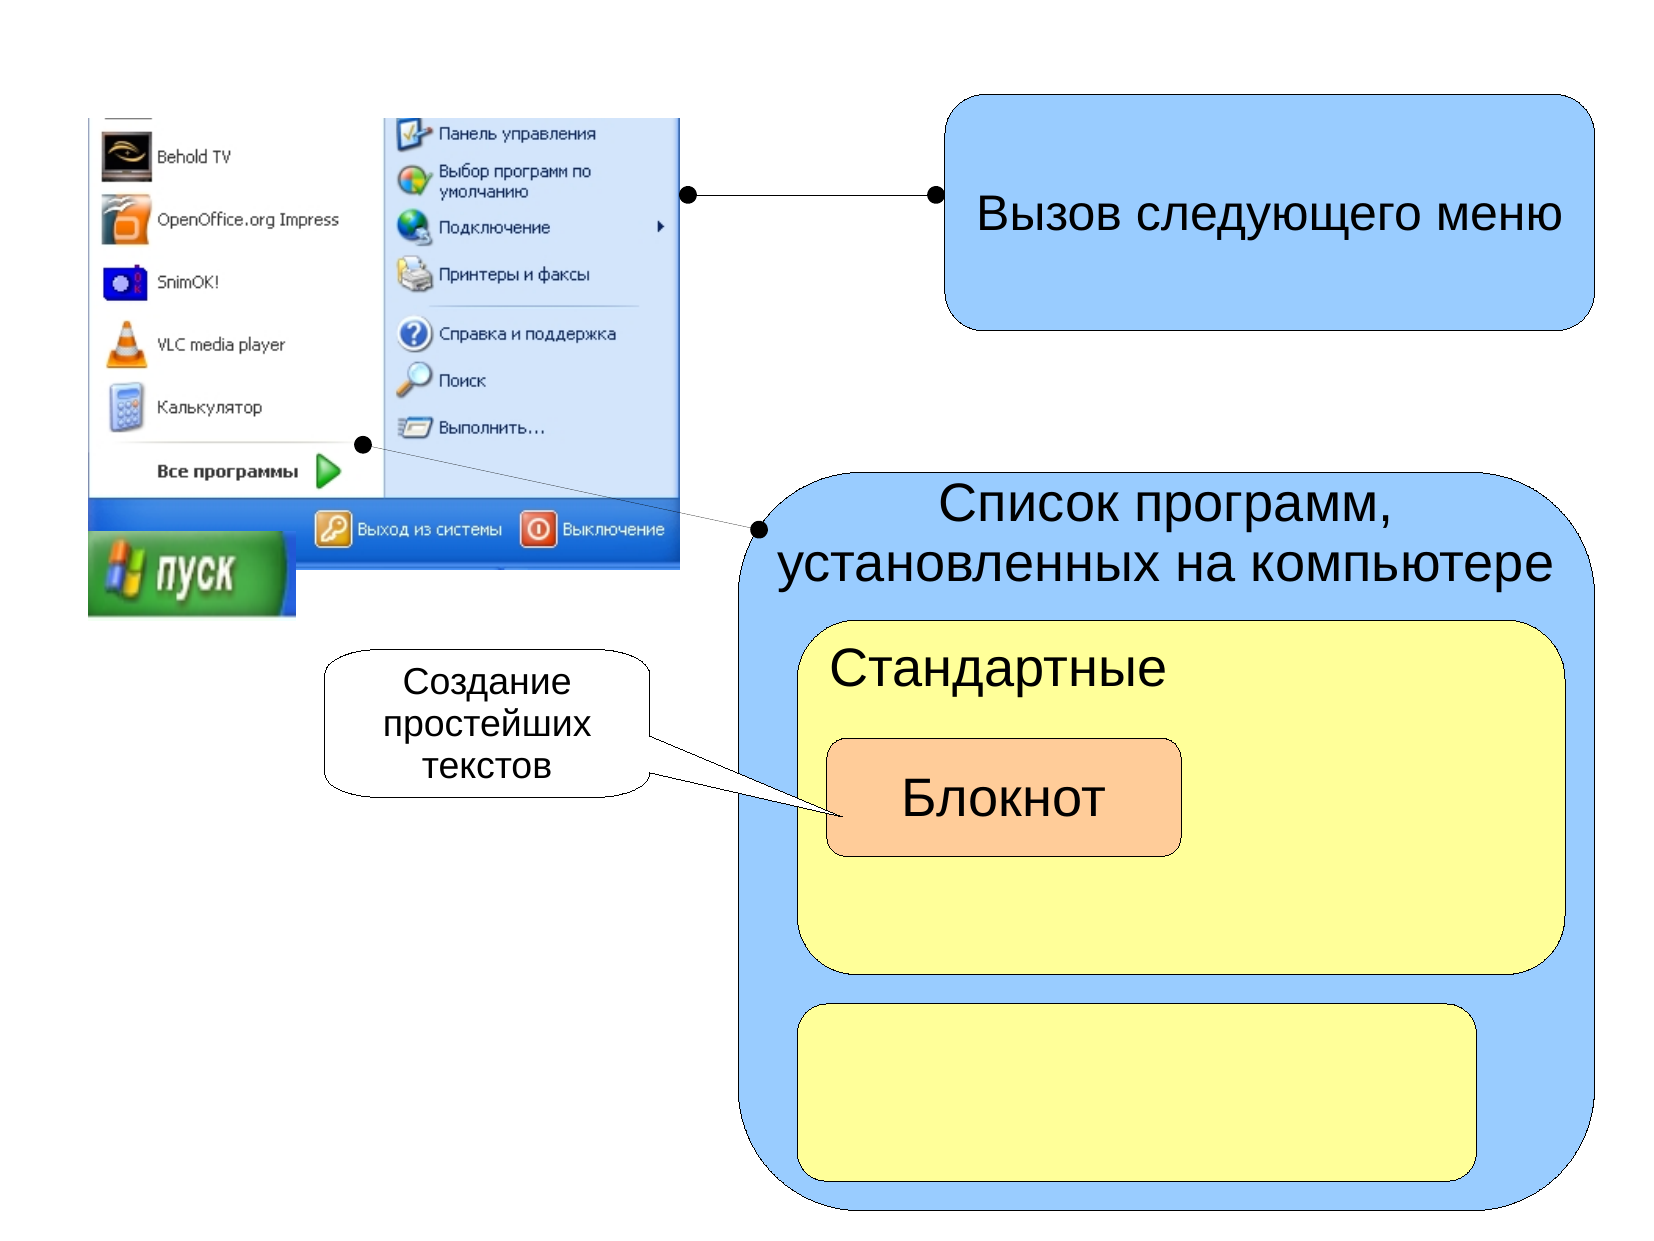

Вызов следующего меню
Список программ,
установленных на компьютере
Стандартные
Создание простейших
текстов
Блокнот